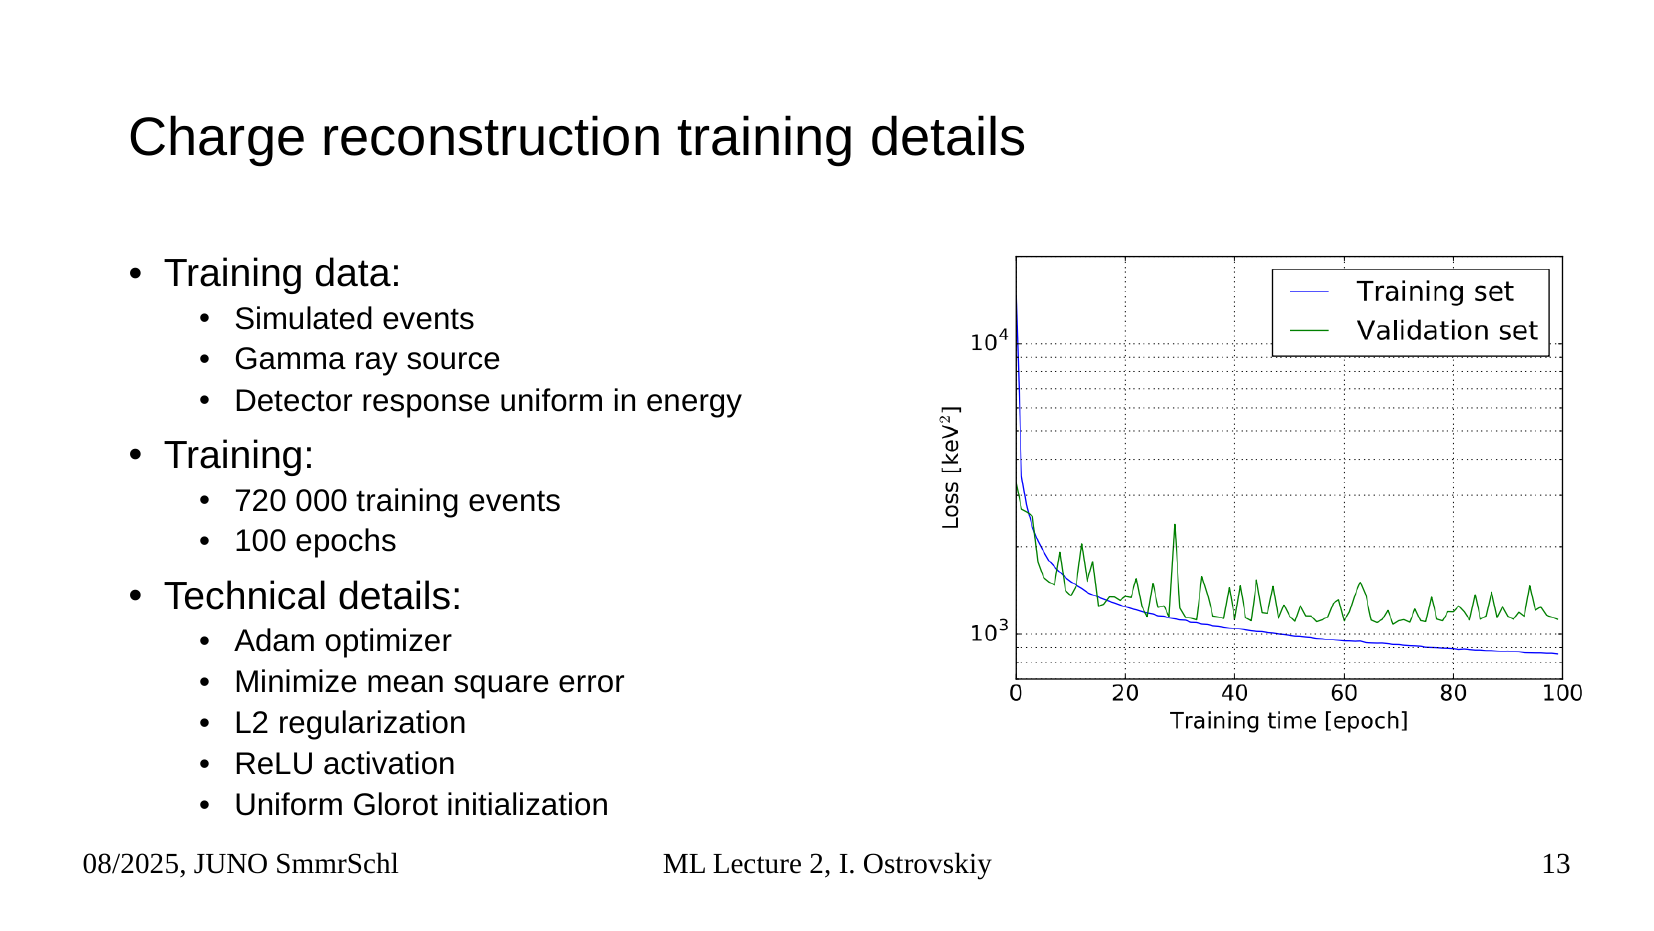

# Charge reconstruction training details
Training data:
Simulated events
Gamma ray source
Detector response uniform in energy
Training:
720 000 training events
100 epochs
Technical details:
Adam optimizer
Minimize mean square error
L2 regularization
ReLU activation
Uniform Glorot initialization
08/2025, JUNO SmmrSchl
ML Lecture 2, I. Ostrovskiy
13